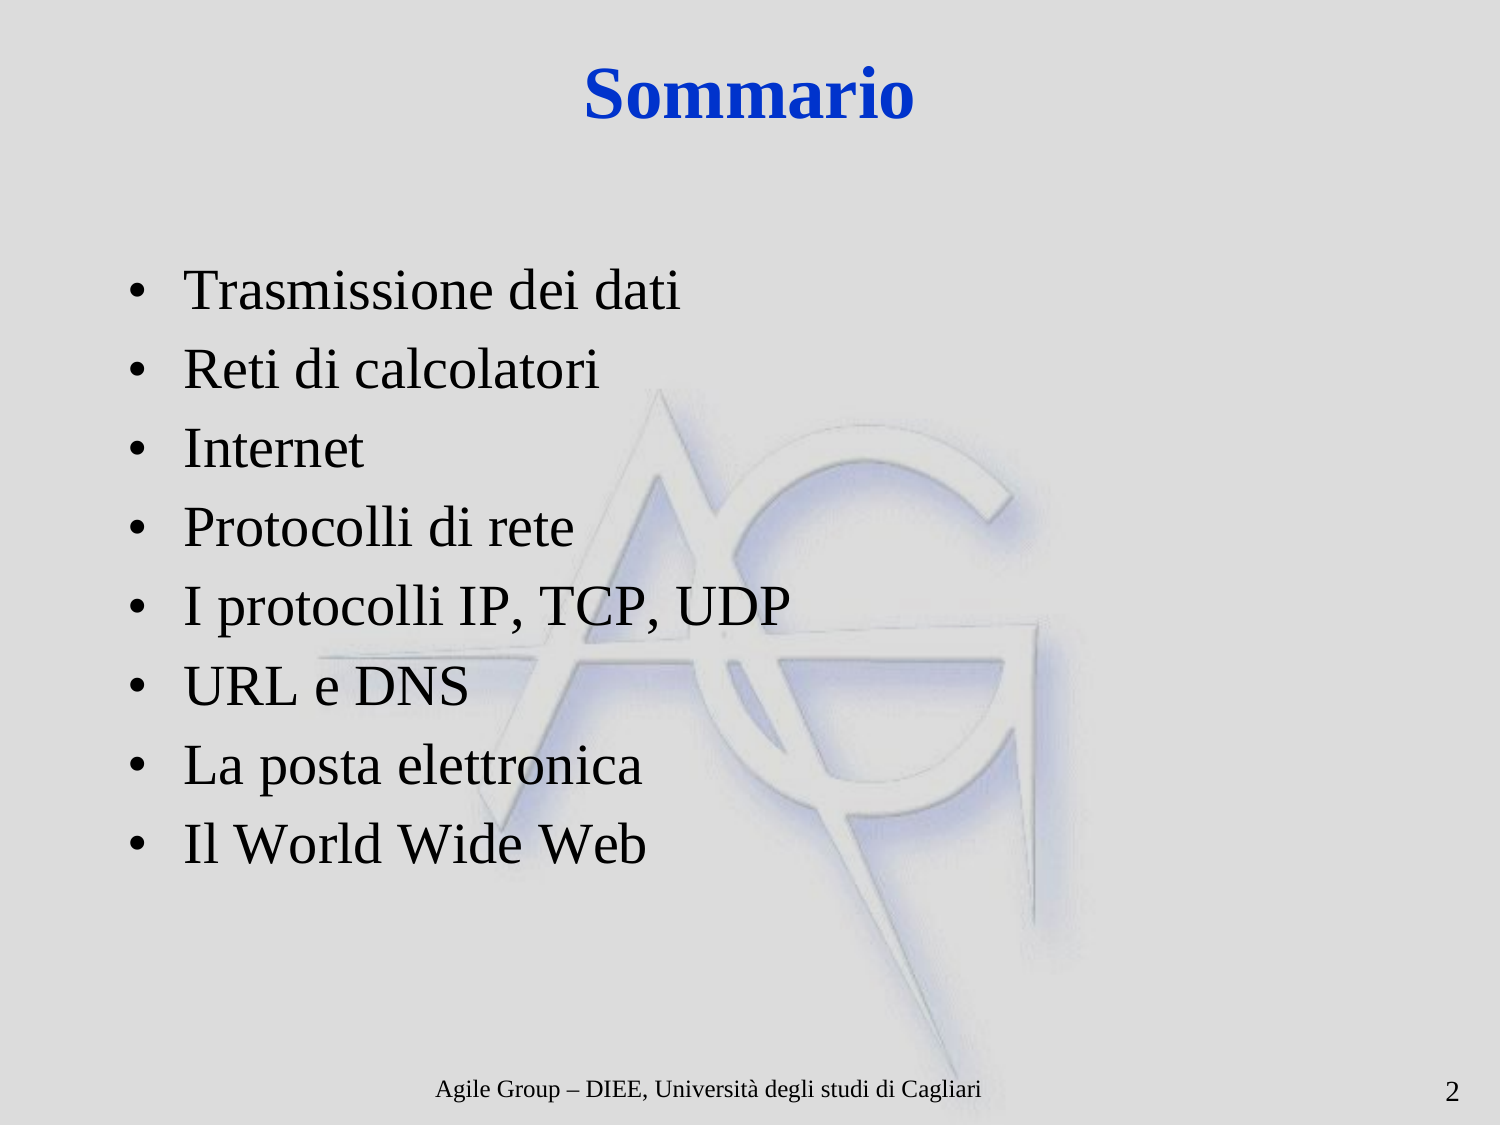

# Sommario
Trasmissione dei dati
Reti di calcolatori
Internet
Protocolli di rete
I protocolli IP, TCP, UDP
URL e DNS
La posta elettronica
Il World Wide Web
2